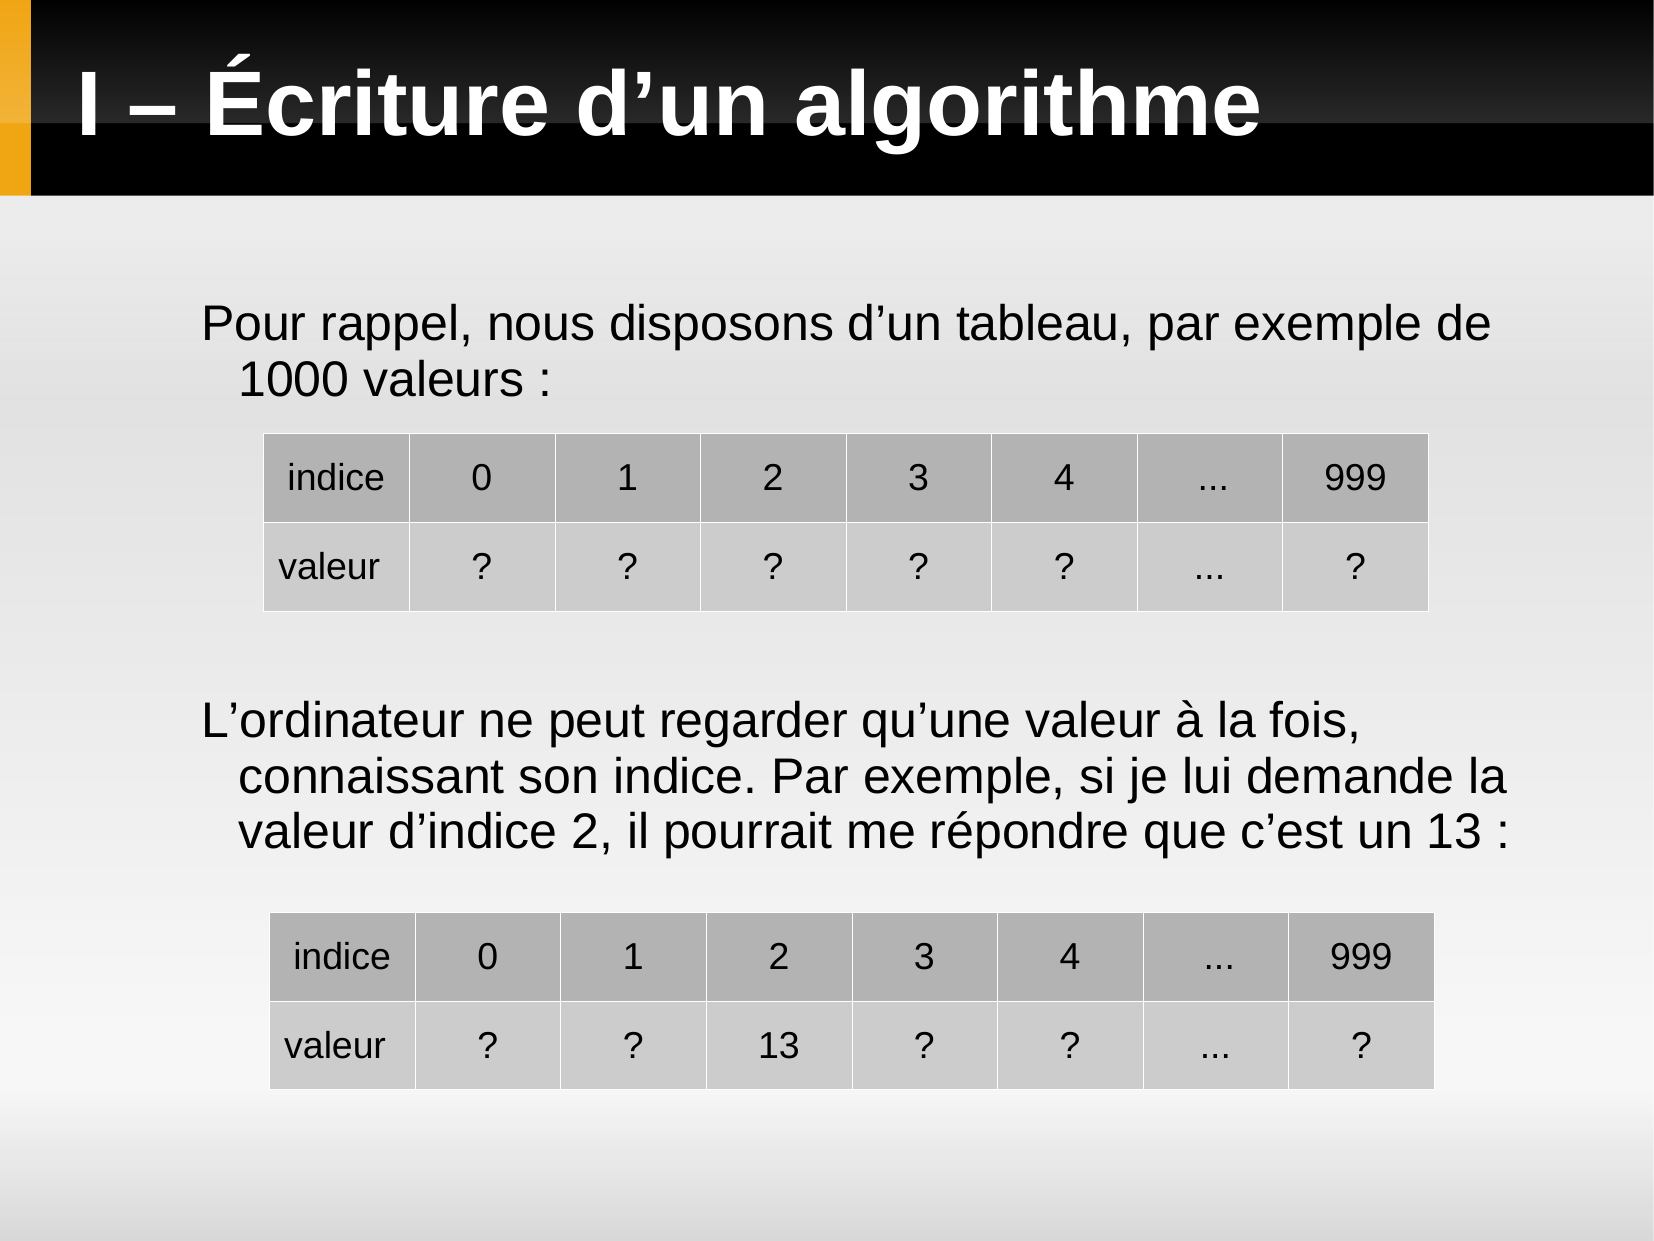

I – Écriture d’un algorithme
# Pour rappel, nous disposons d’un tableau, par exemple de 1000 valeurs :
L’ordinateur ne peut regarder qu’une valeur à la fois, connaissant son indice. Par exemple, si je lui demande la valeur d’indice 2, il pourrait me répondre que c’est un 13 :
| indice | 0 | 1 | 2 | 3 | 4 | ... | 999 |
| --- | --- | --- | --- | --- | --- | --- | --- |
| valeur | ? | ? | ? | ? | ? | ... | ? |
| indice | 0 | 1 | 2 | 3 | 4 | ... | 999 |
| --- | --- | --- | --- | --- | --- | --- | --- |
| valeur | ? | ? | 13 | ? | ? | ... | ? |